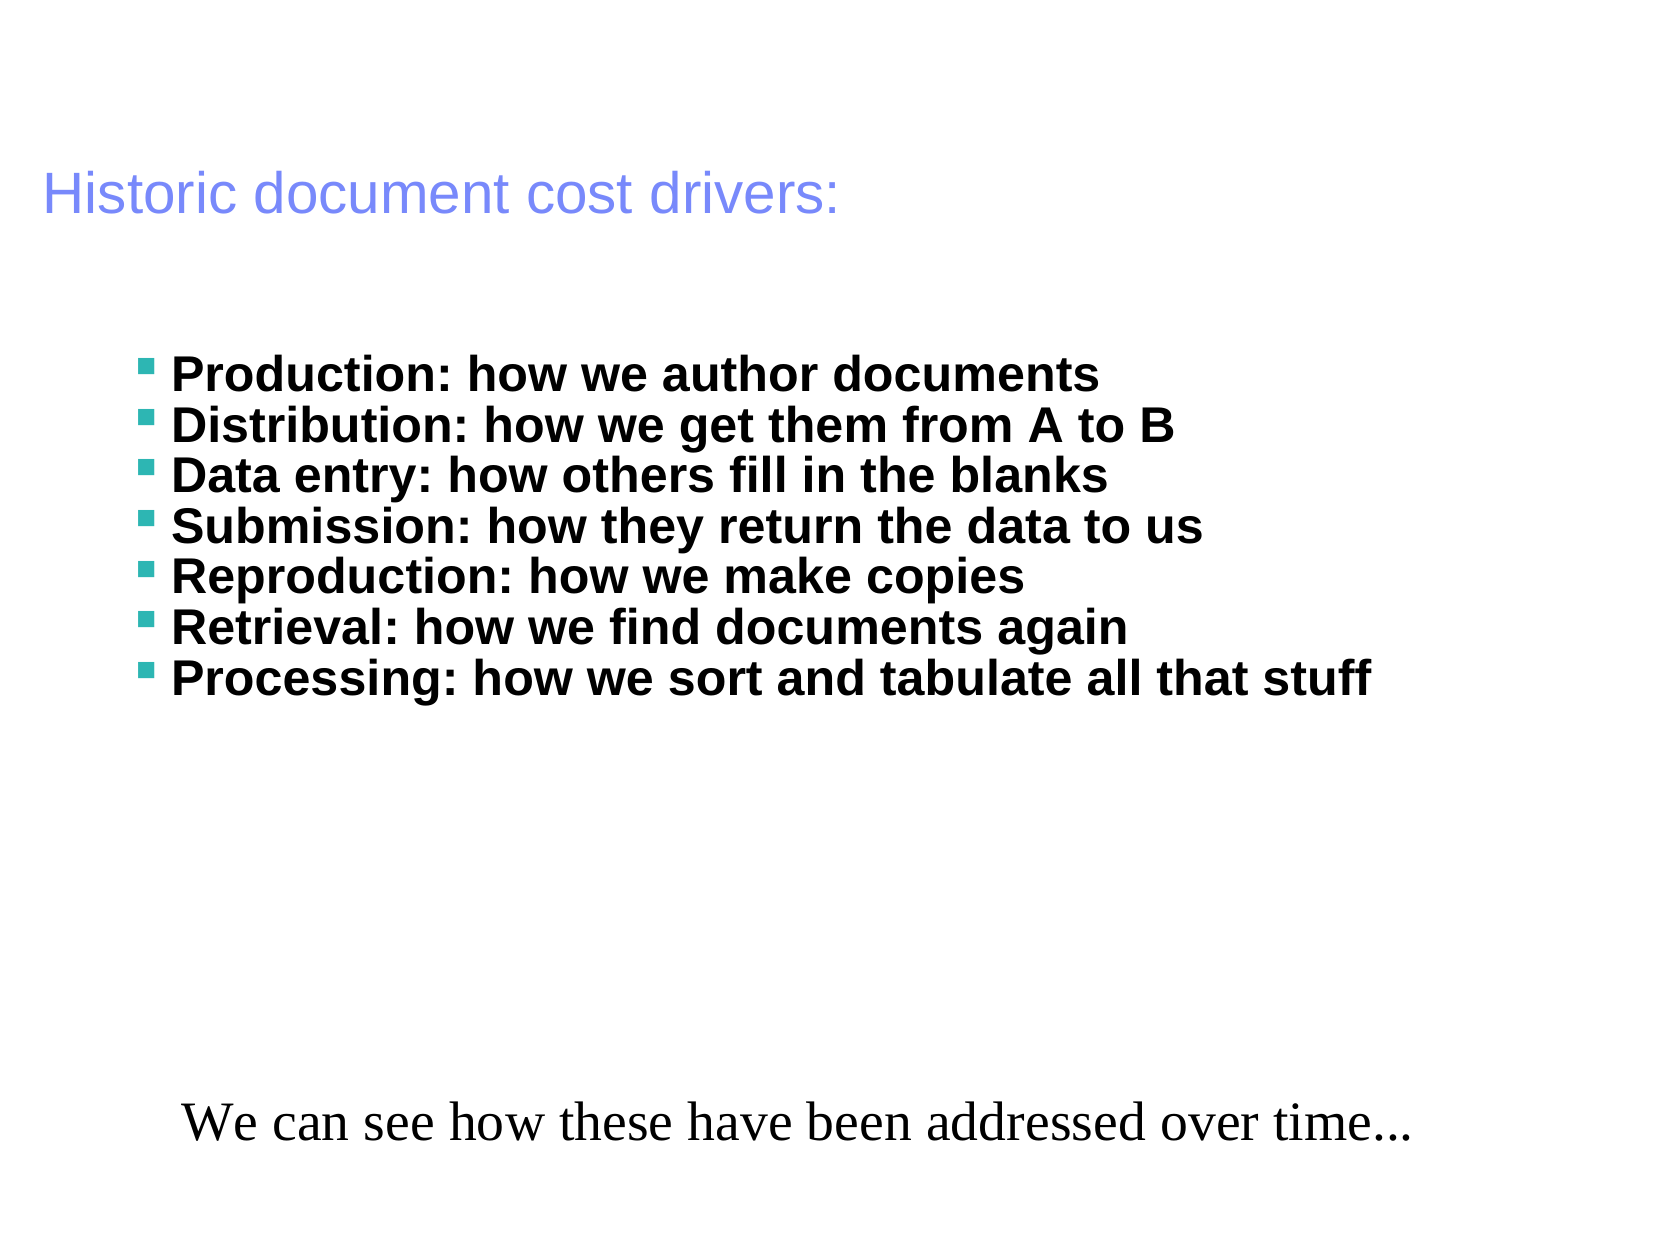

# Historic document cost drivers:
Production: how we author documents
Distribution: how we get them from A to B
Data entry: how others fill in the blanks
Submission: how they return the data to us
Reproduction: how we make copies
Retrieval: how we find documents again
Processing: how we sort and tabulate all that stuff
We can see how these have been addressed over time...